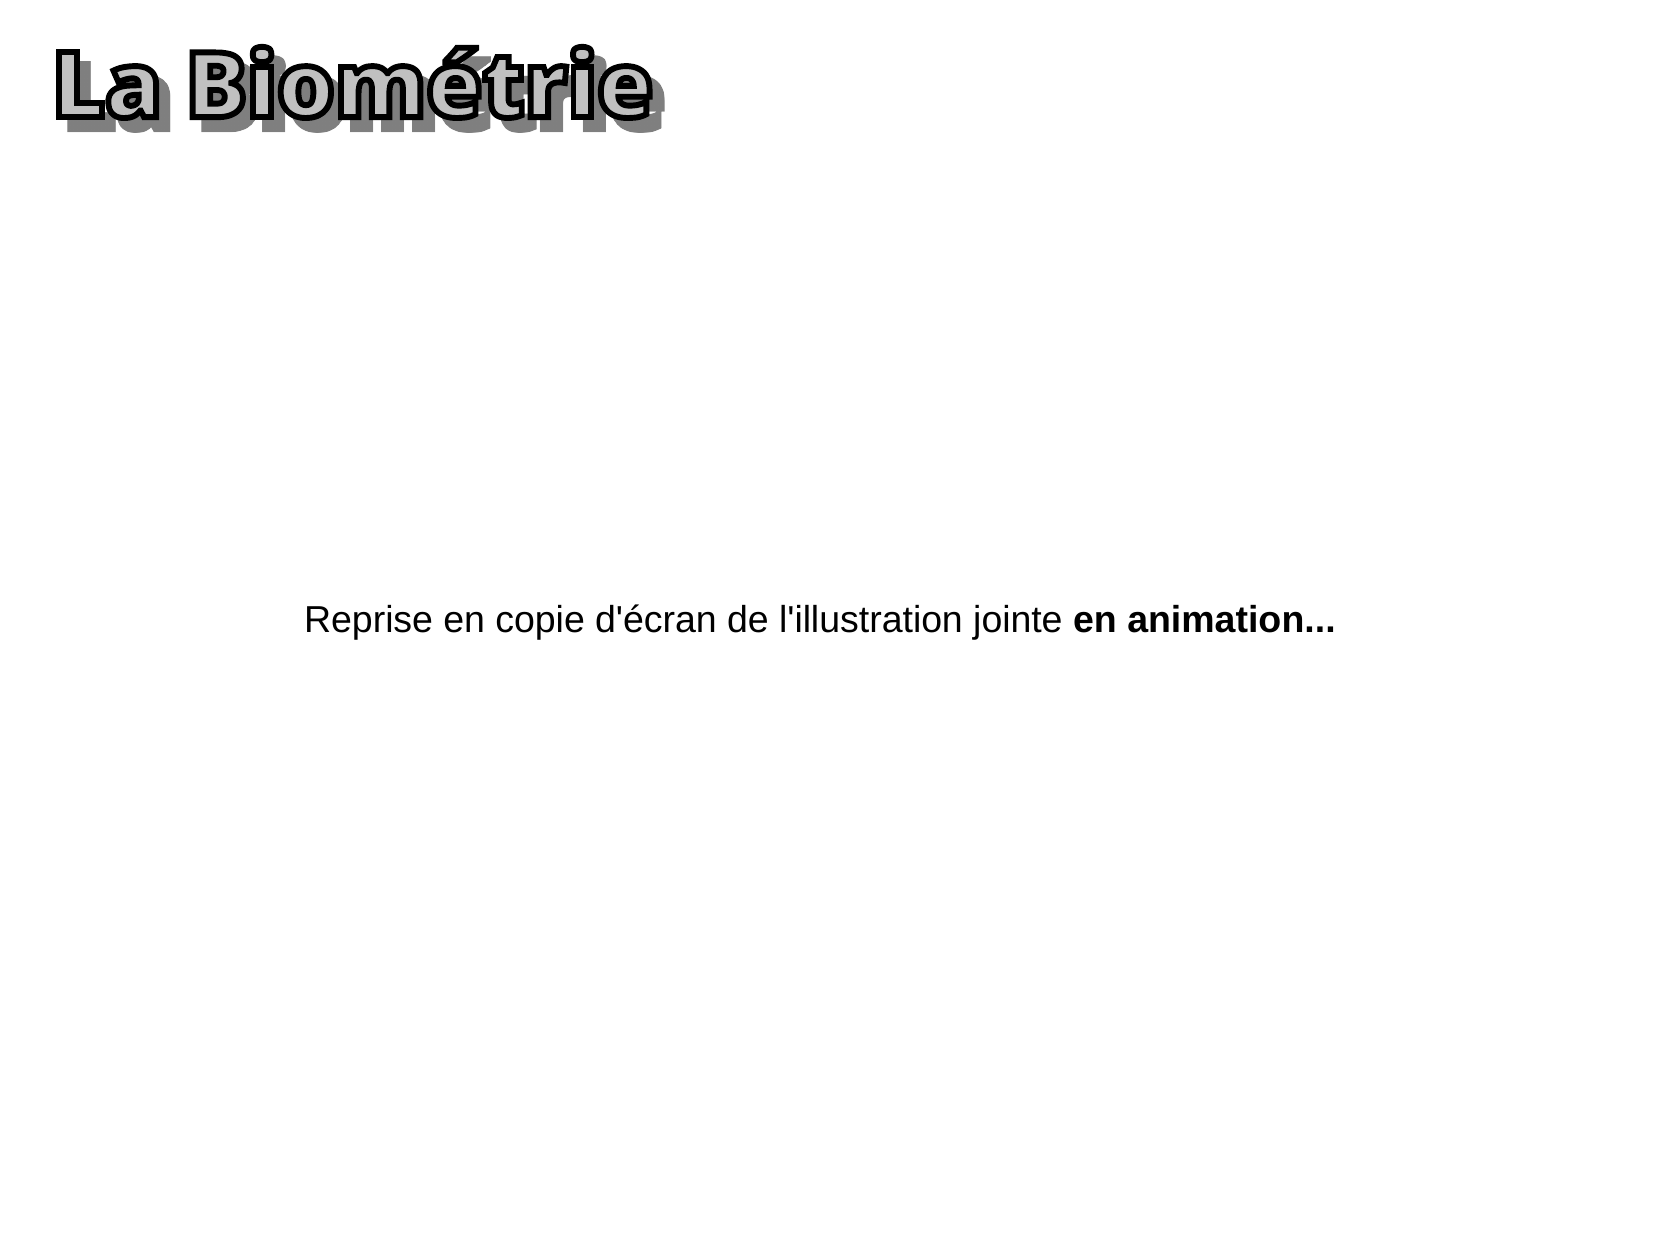

La Biométrie
 Reprise en copie d'écran de l'illustration jointe en animation...